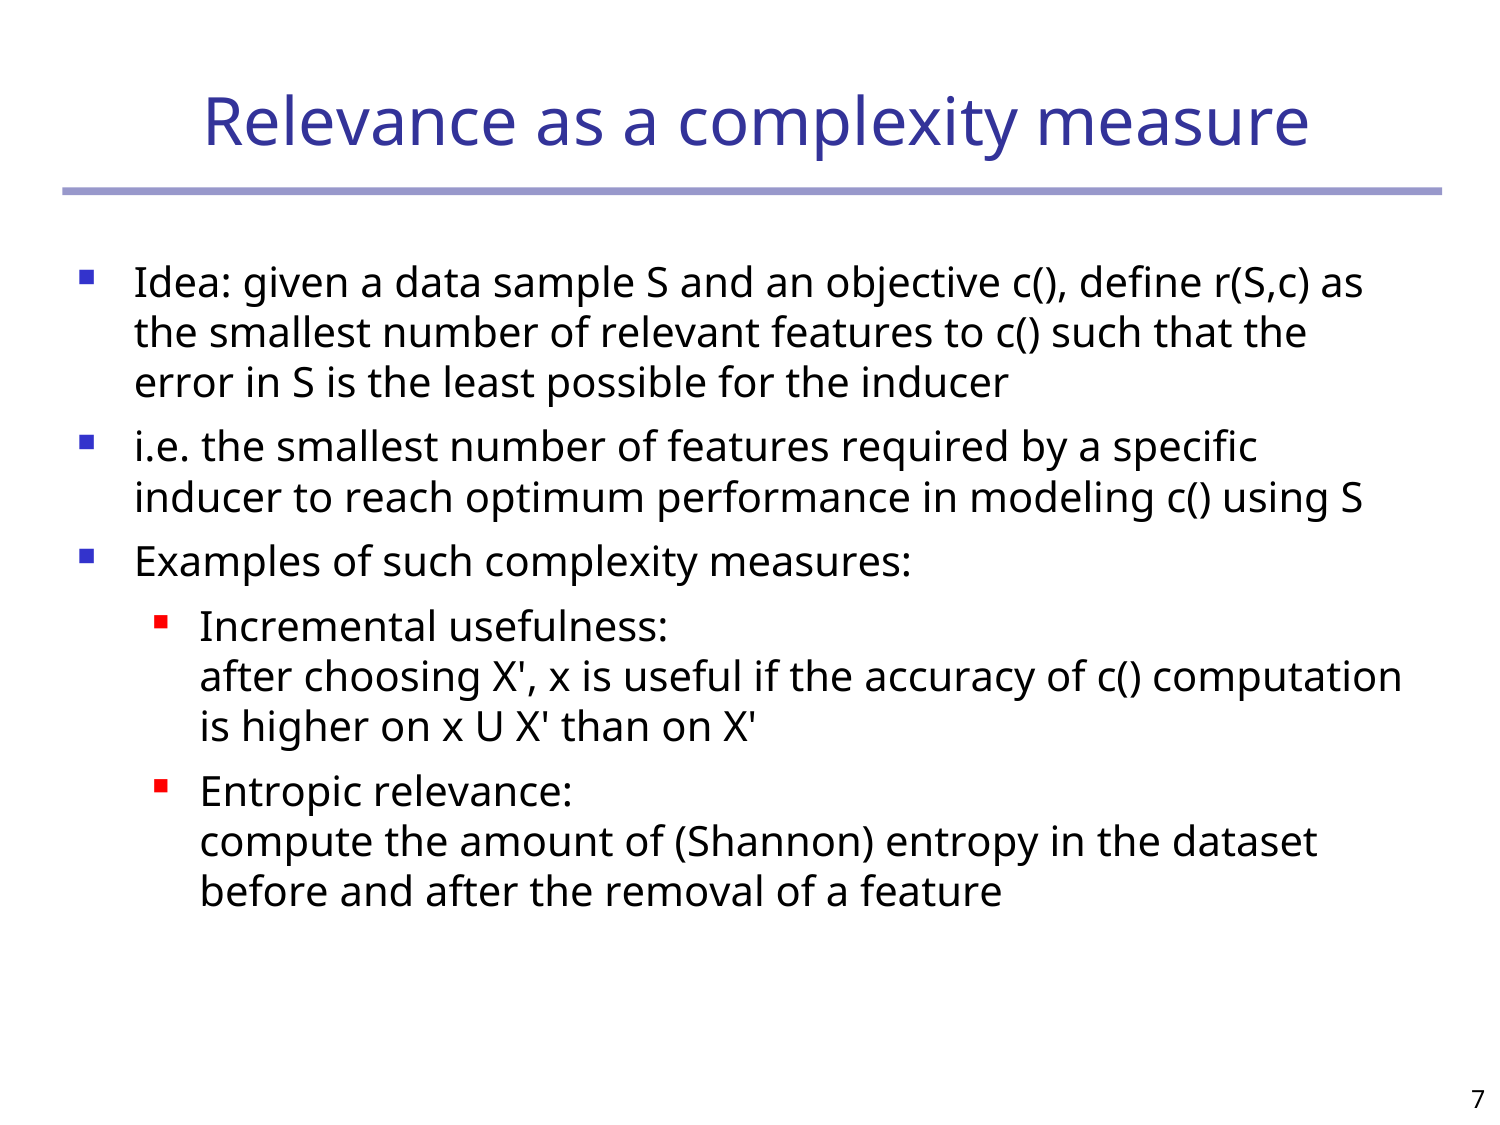

# Relevance as a complexity measure
Idea: given a data sample S and an objective c(), define r(S,c) as the smallest number of relevant features to c() such that the error in S is the least possible for the inducer
i.e. the smallest number of features required by a specific inducer to reach optimum performance in modeling c() using S
Examples of such complexity measures:
Incremental usefulness:
after choosing X', x is useful if the accuracy of c() computation is higher on x U X' than on X'
Entropic relevance:
compute the amount of (Shannon) entropy in the dataset before and after the removal of a feature